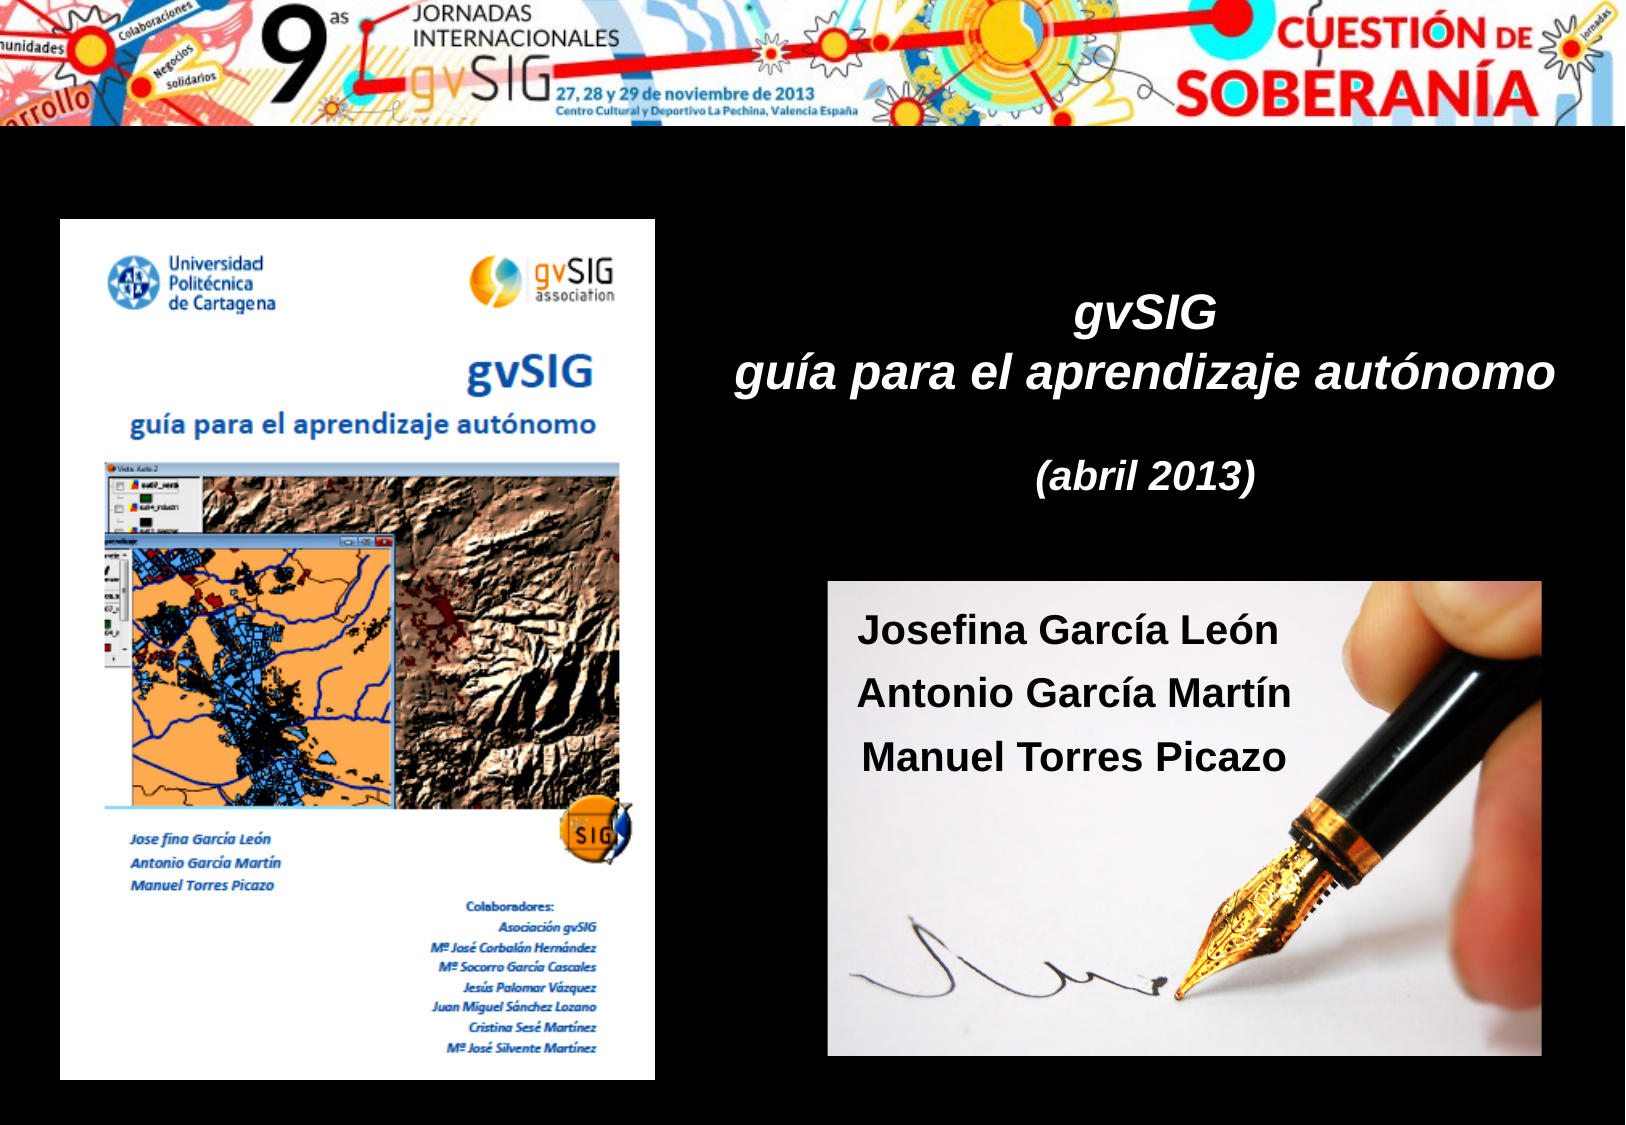

gvSIG
guía para el aprendizaje autónomo
(abril 2013)
Josefina García León
 Antonio García Martín
Manuel Torres Picazo